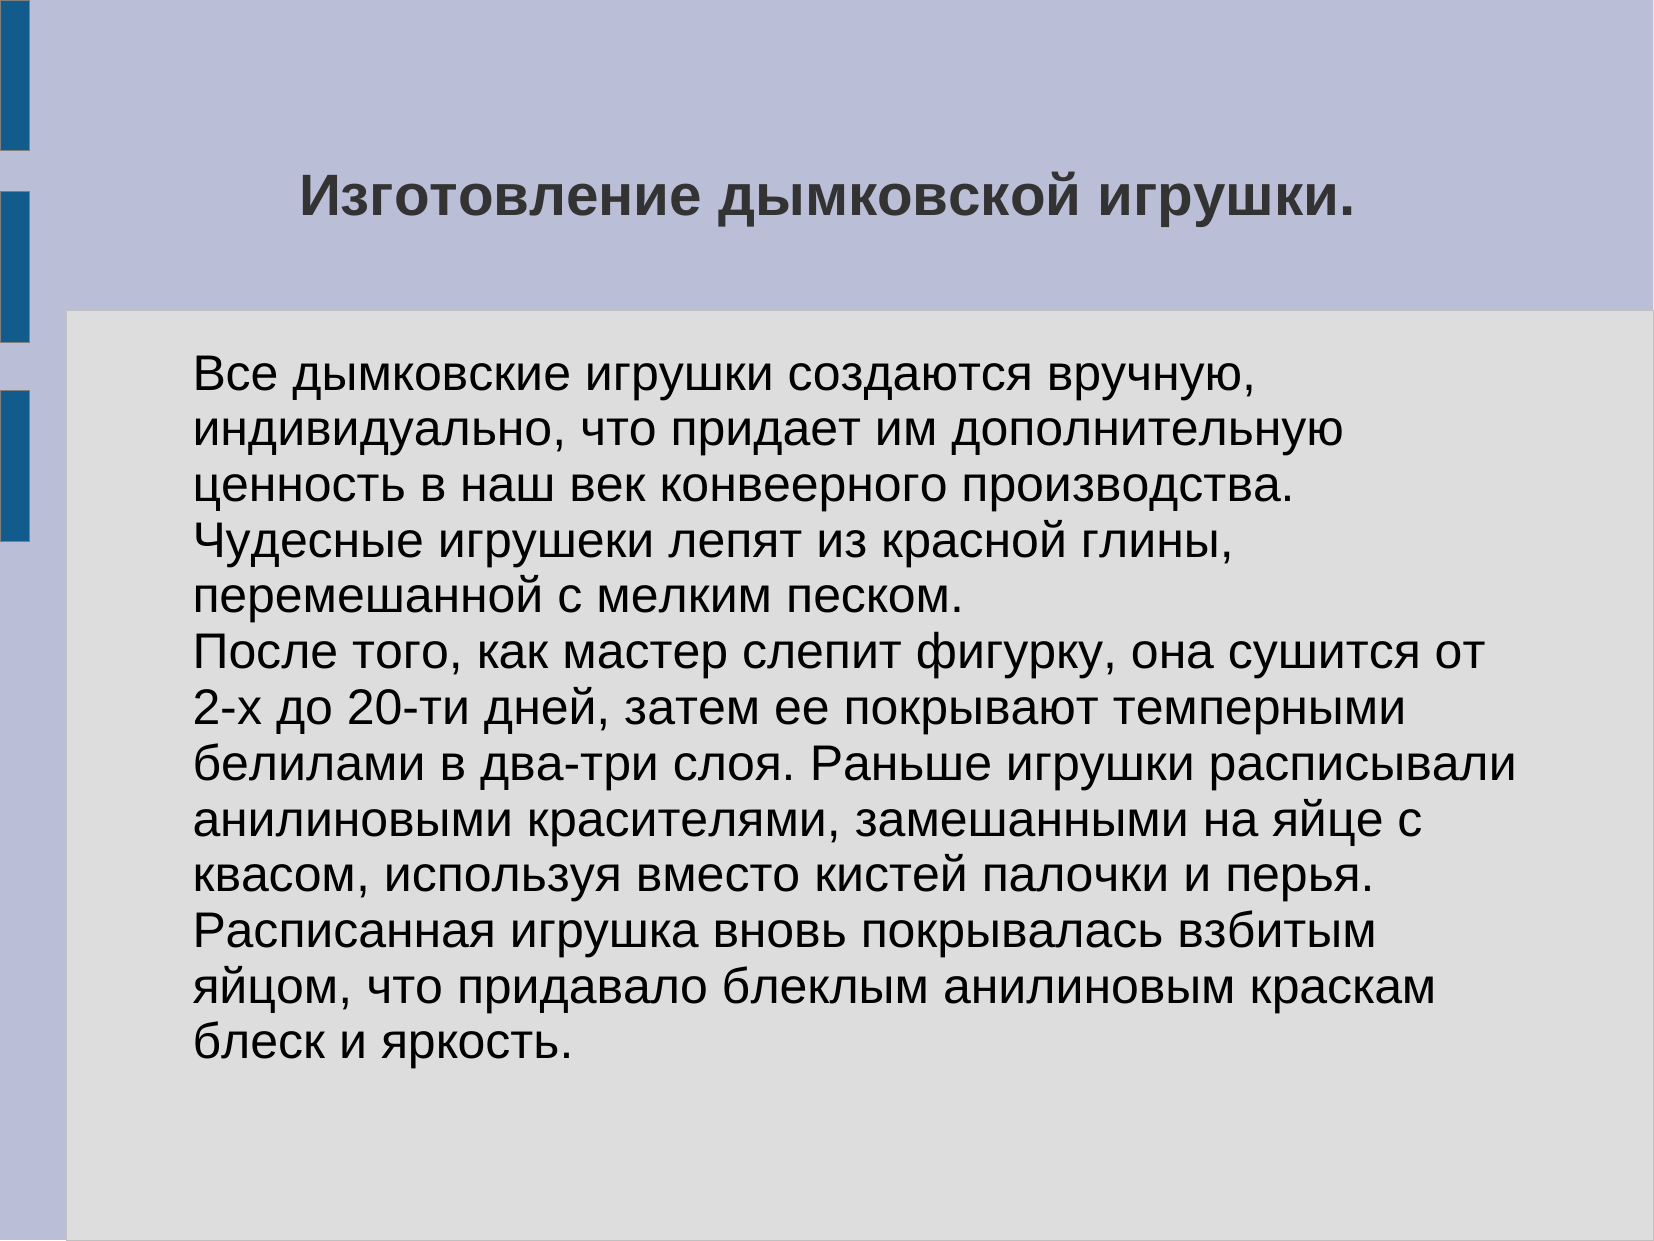

# Изготовление дымковской игрушки.
Все дымковские игрушки создаются вручную, индивидуально, что придает им дополнительную ценность в наш век конвеерного производства.
Чудесные игрушеки лепят из красной глины, перемешанной с мелким песком.
После того, как мастер слепит фигурку, она сушится от 2-х до 20-ти дней, затем ее покрывают темперными белилами в два-три слоя. Раньше игрушки расписывали анилиновыми красителями, замешанными на яйце с квасом, используя вместо кистей палочки и перья. Расписанная игрушка вновь покрывалась взбитым яйцом, что придавало блеклым анилиновым краскам блеск и яркость.